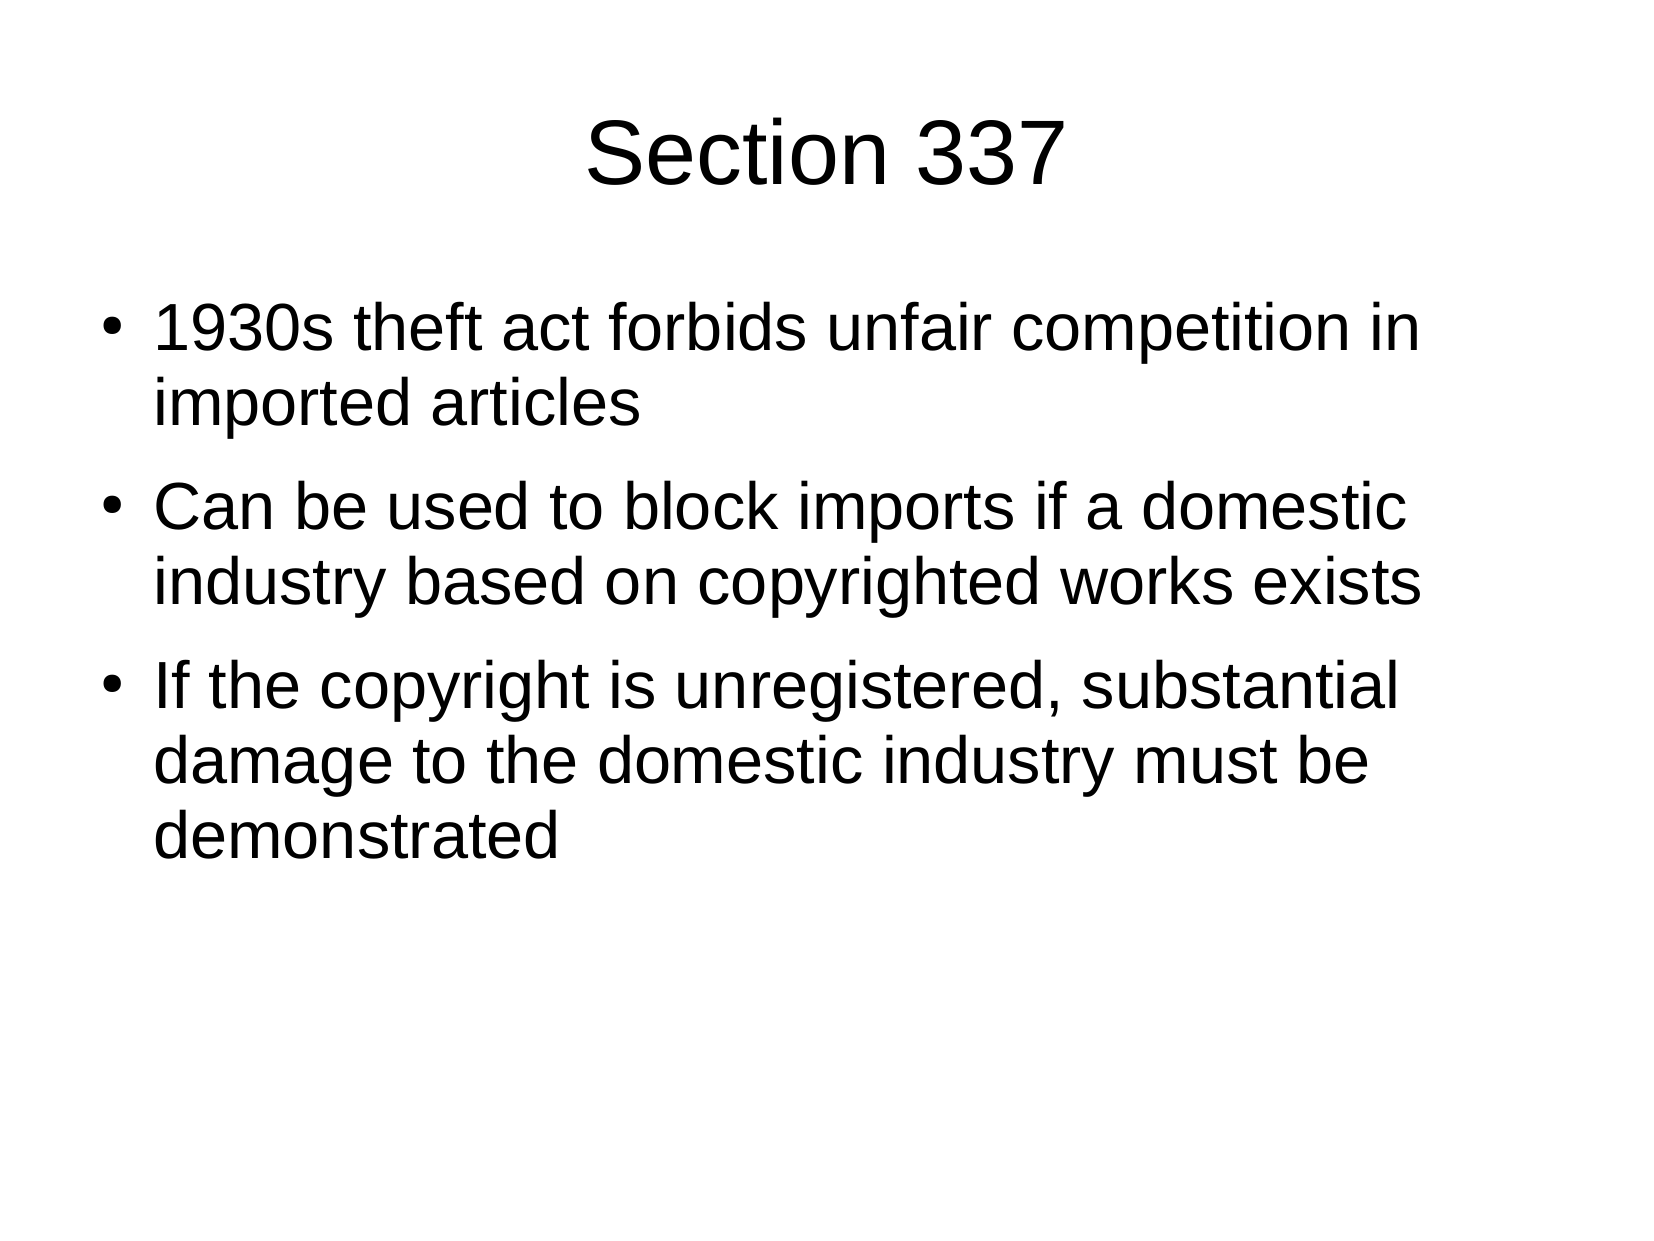

# Section 337
1930s theft act forbids unfair competition in imported articles
Can be used to block imports if a domestic industry based on copyrighted works exists
If the copyright is unregistered, substantial damage to the domestic industry must be demonstrated